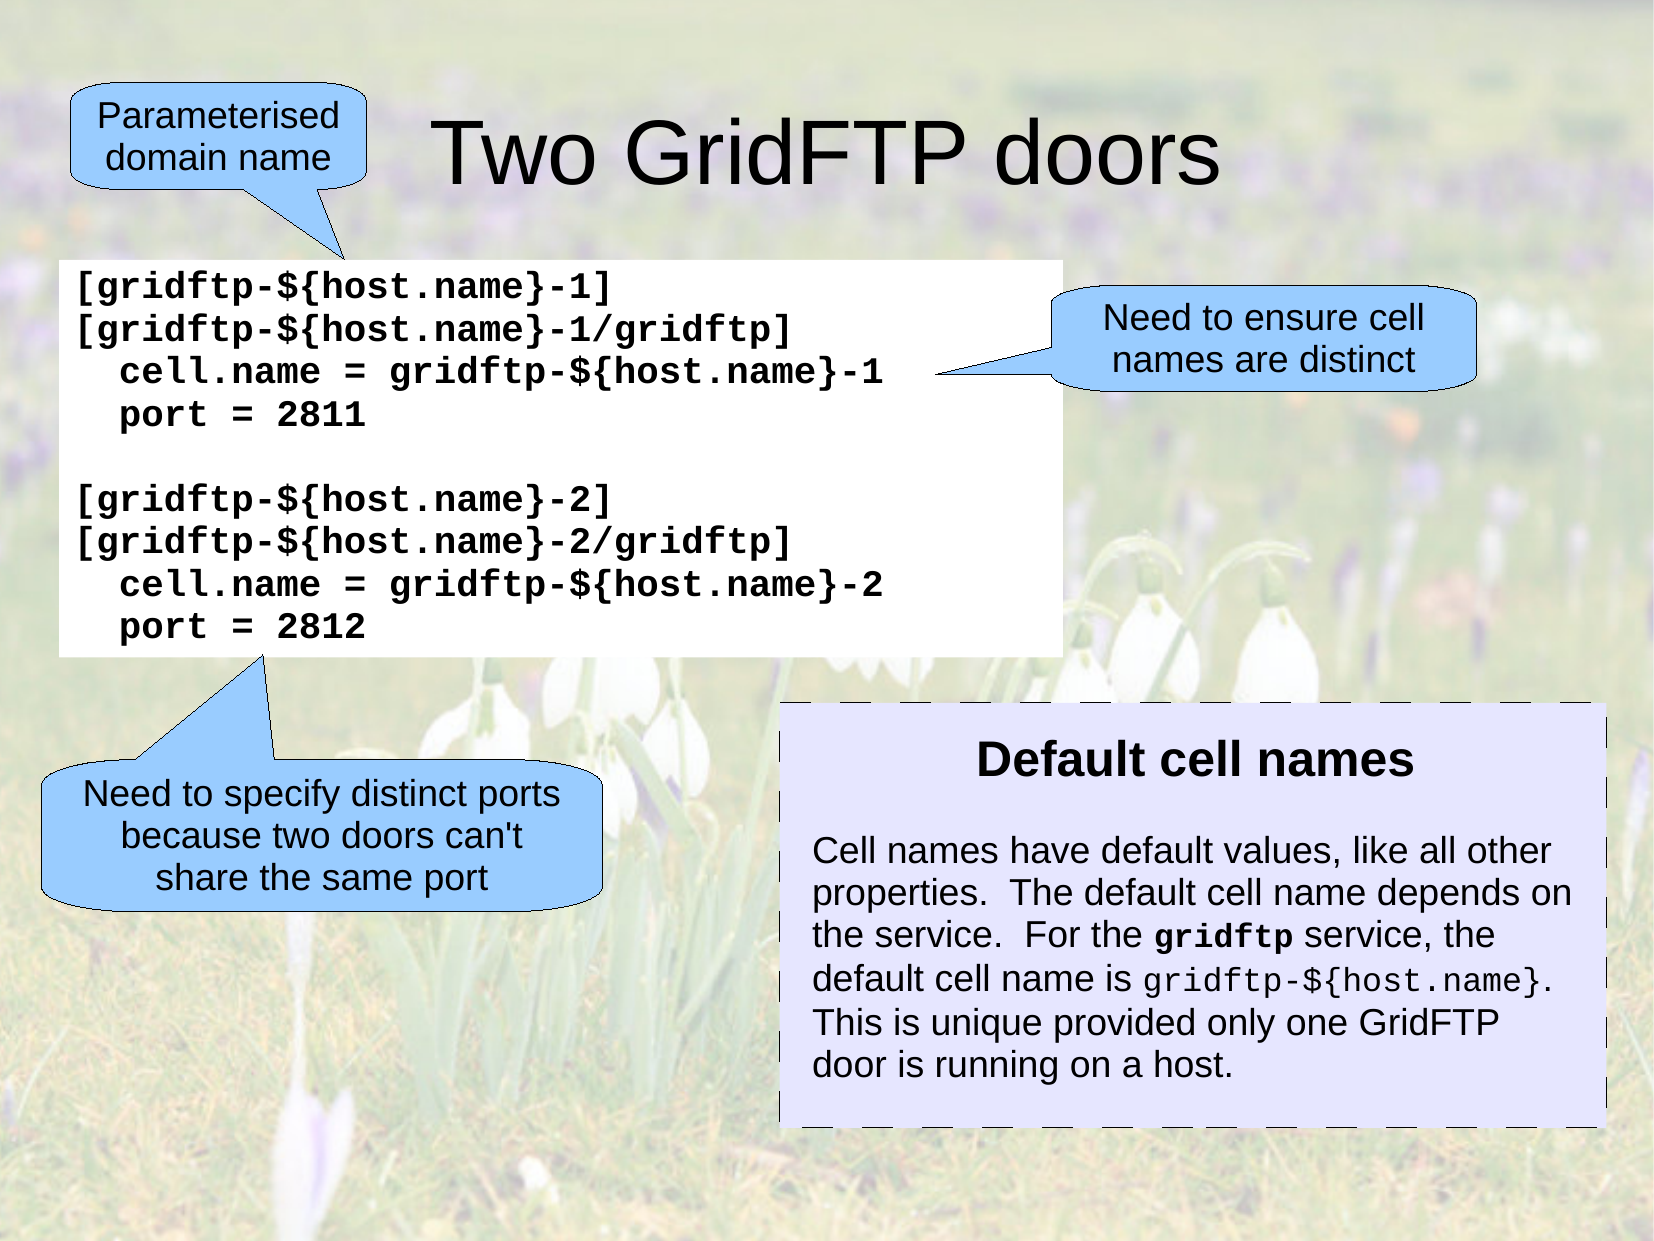

# Two GridFTP doors
Parameterised domain name
[gridftp-${host.name}-1]
[gridftp-${host.name}-1/gridftp]
 cell.name = gridftp-${host.name}-1
 port = 2811
[gridftp-${host.name}-2]
[gridftp-${host.name}-2/gridftp]
 cell.name = gridftp-${host.name}-2
 port = 2812
Need to ensure cell names are distinct
Default cell names
Cell names have default values, like all other properties. The default cell name depends on the service. For the gridftp service, the default cell name is gridftp-${host.name}. This is unique provided only one GridFTP door is running on a host.
Need to specify distinct ports because two doors can't share the same port